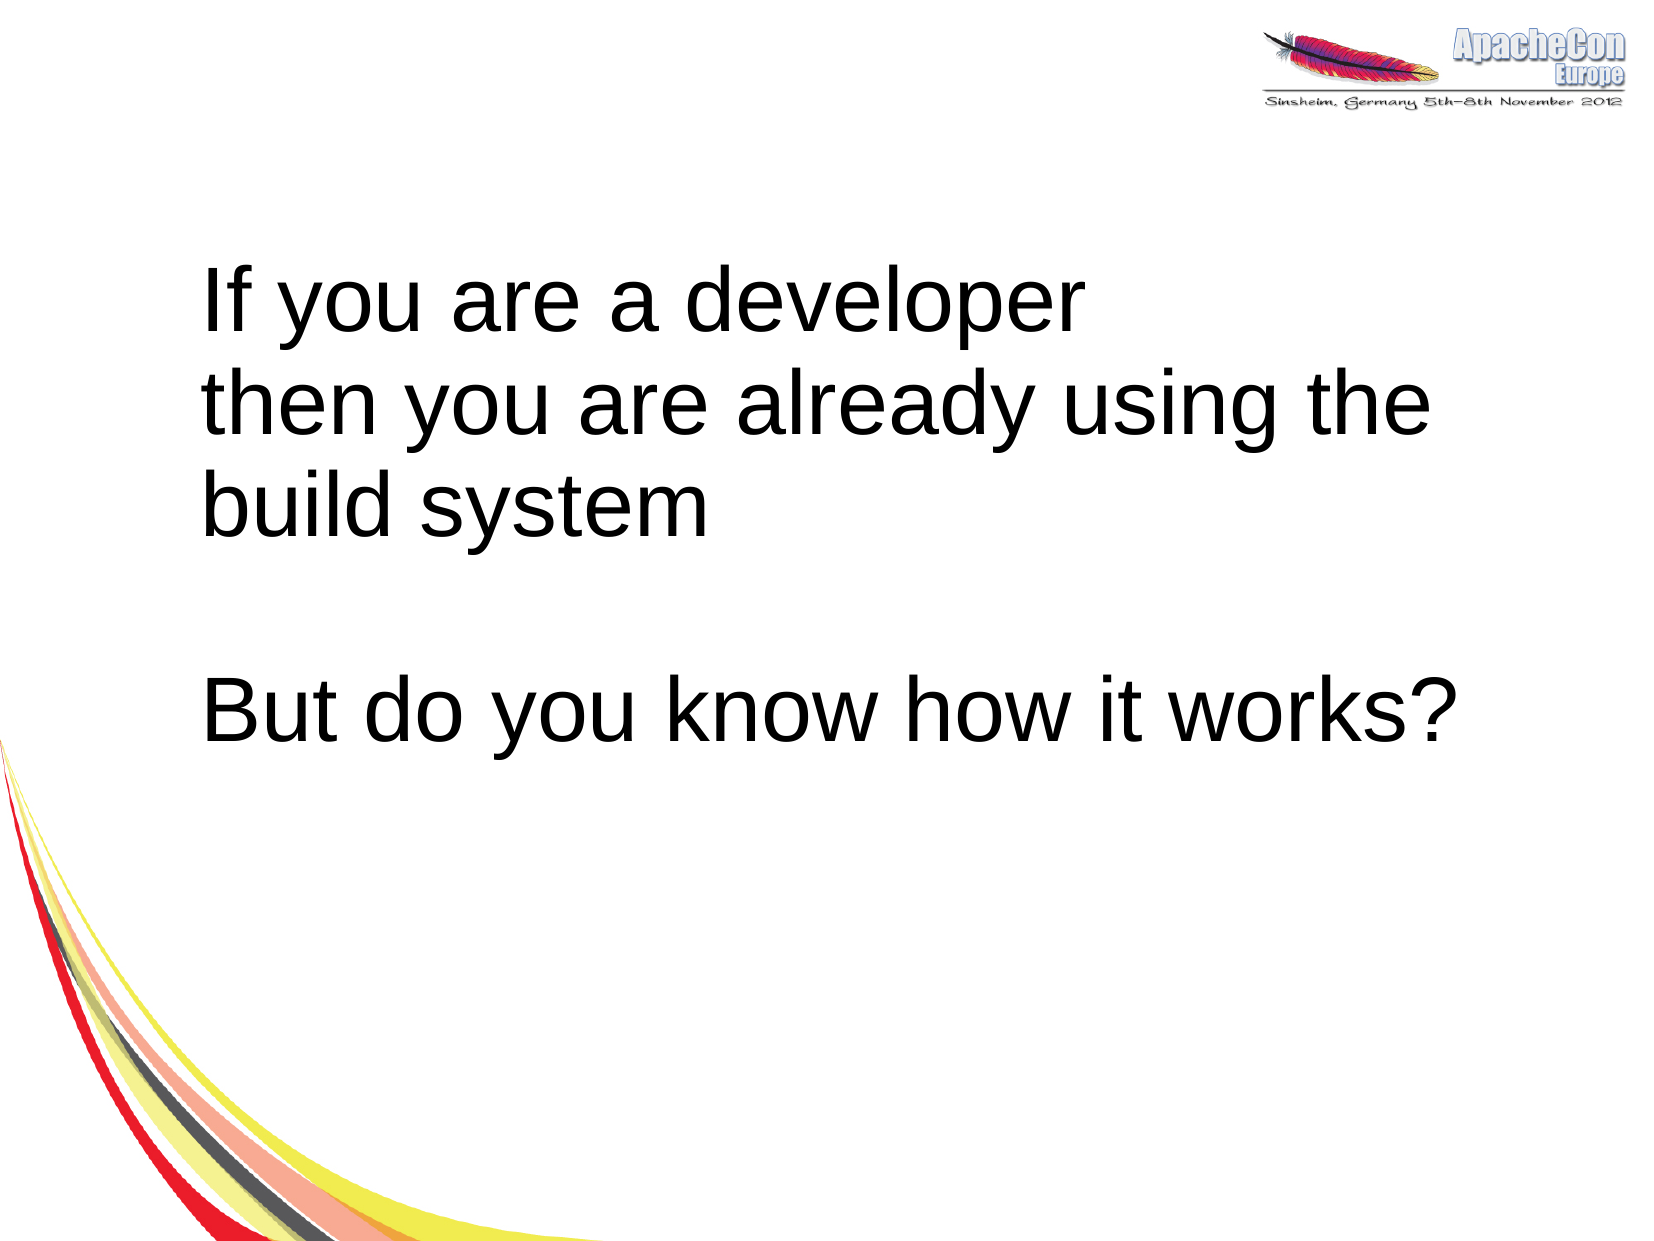

# If you are a developer then you are already using the build system But do you know how it works?